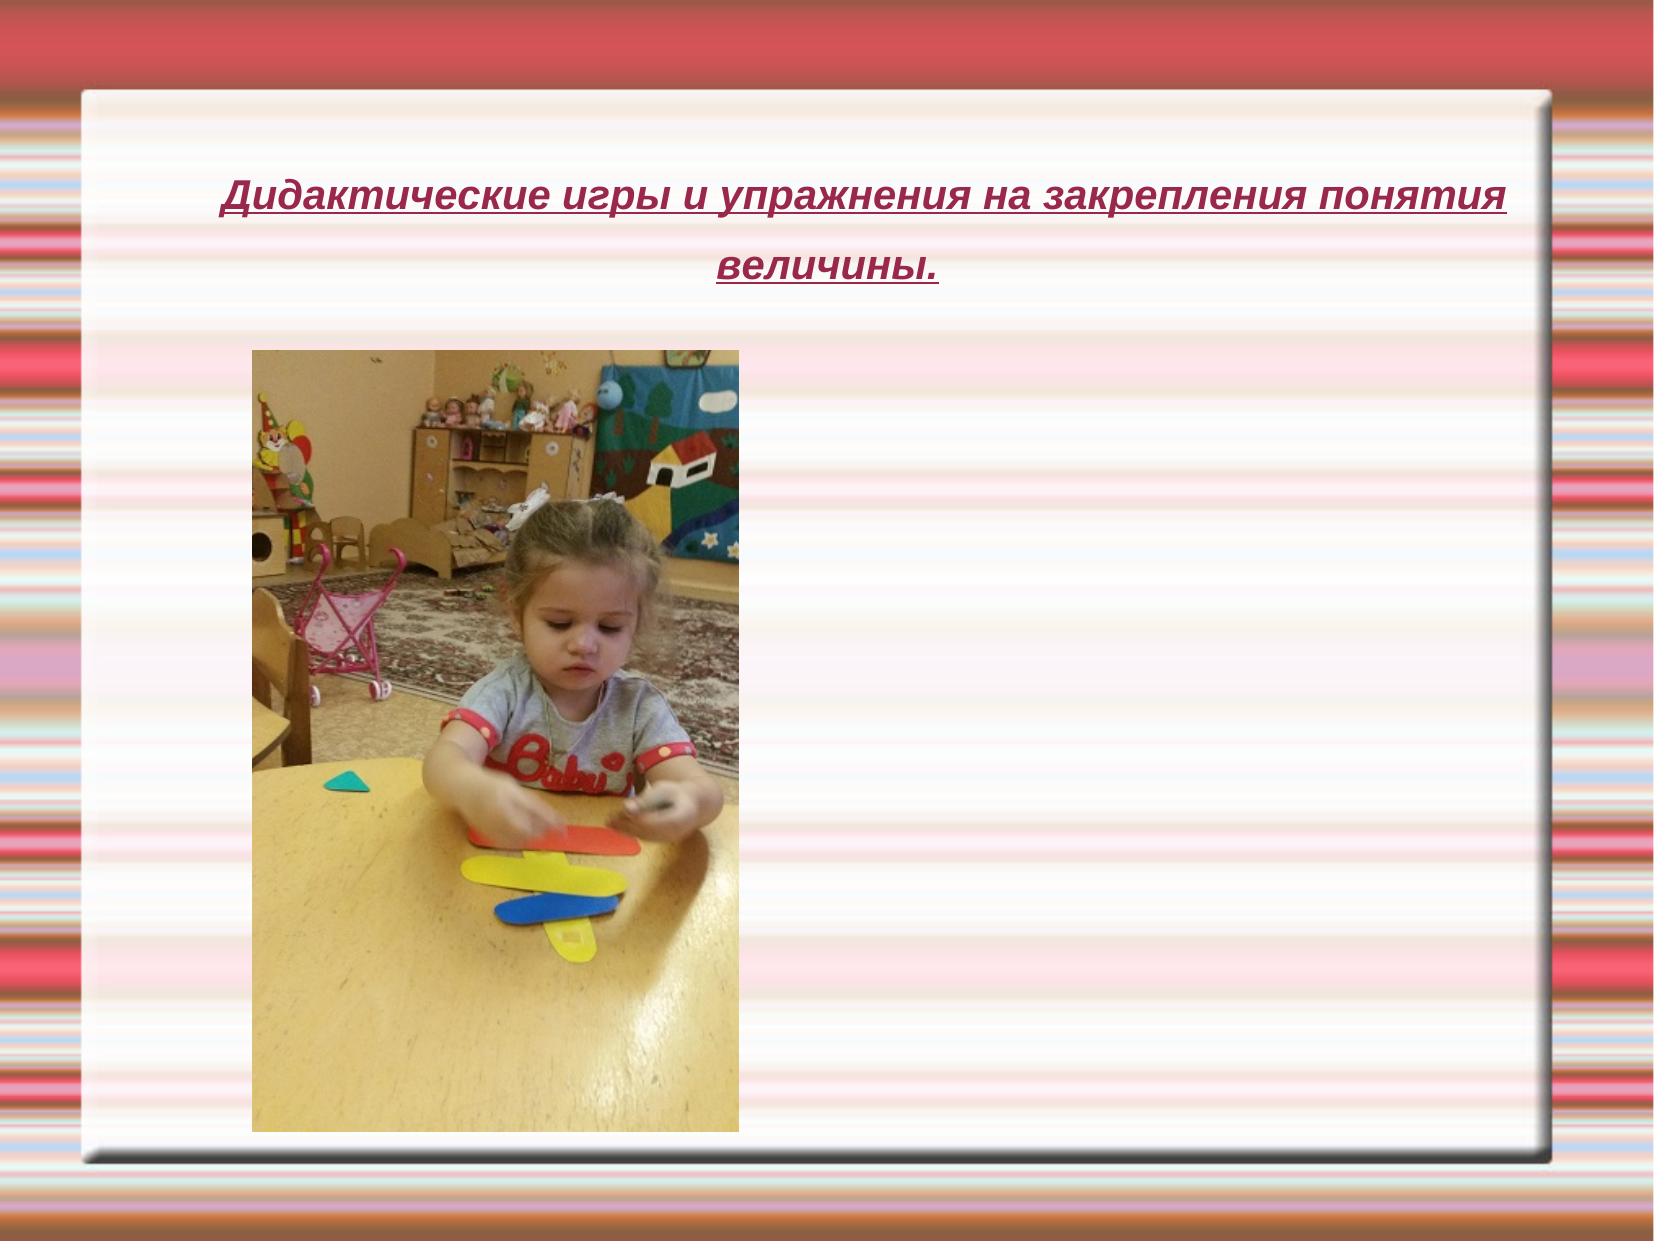

# Дидактические игры и упражнения на закрепления понятия величины.